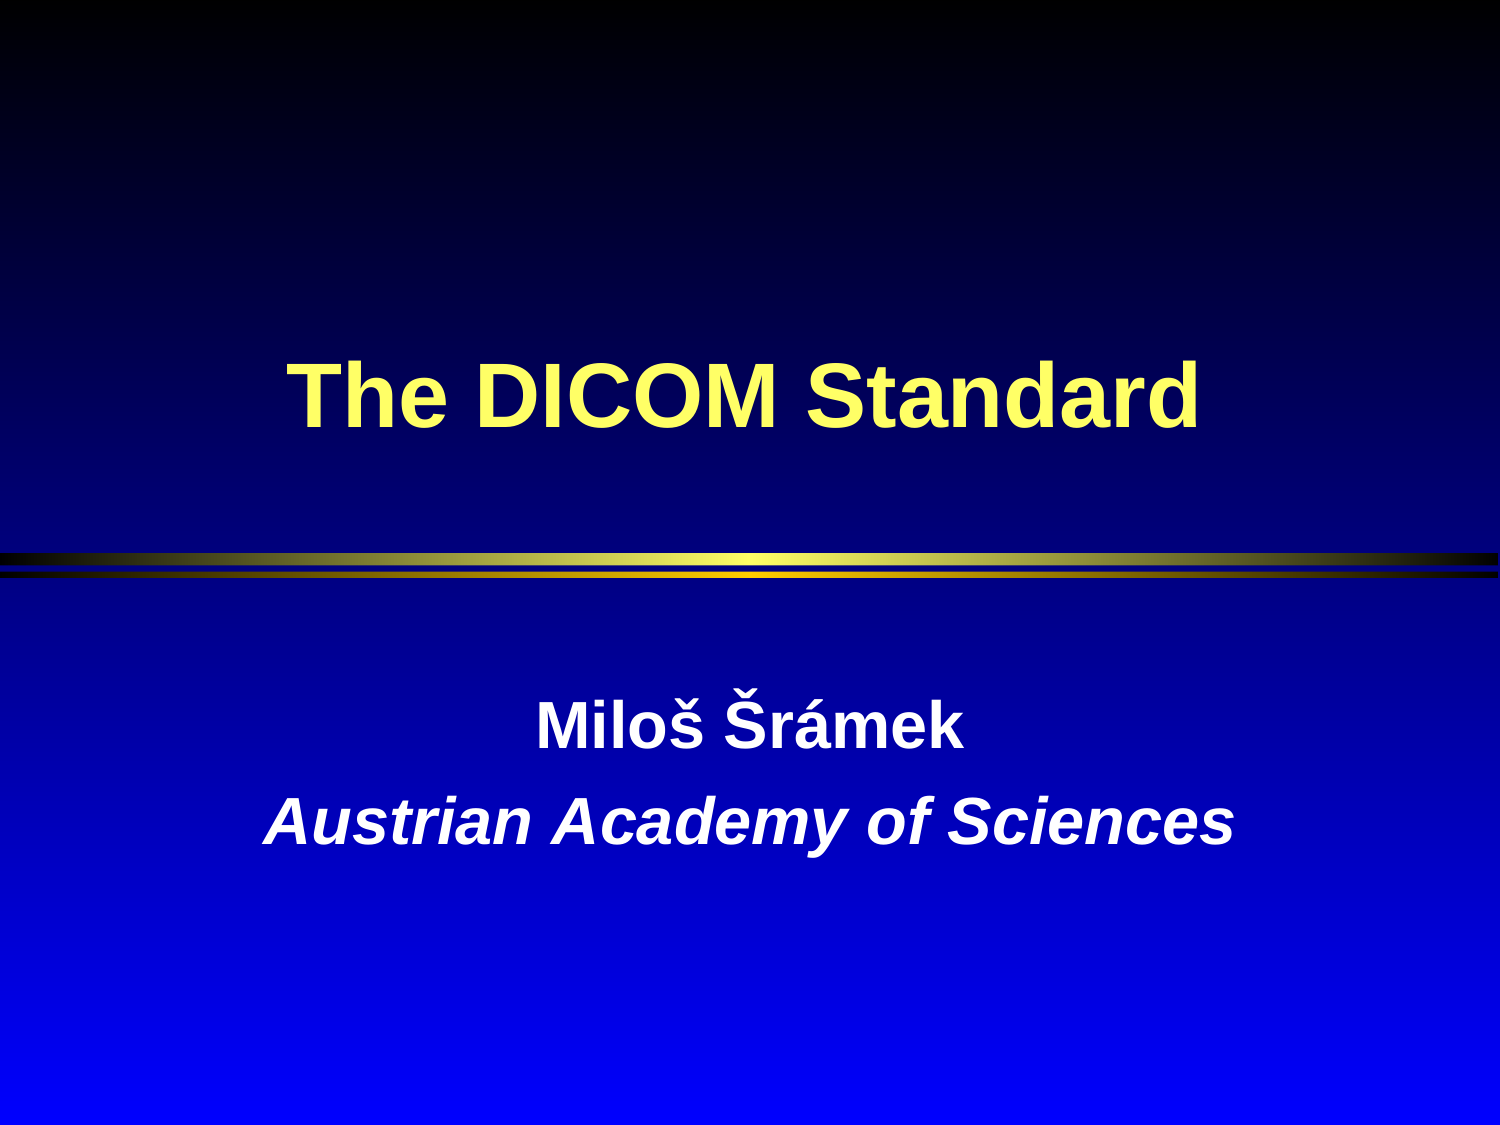

# The DICOM Standard
Miloš Šrámek
Austrian Academy of Sciences